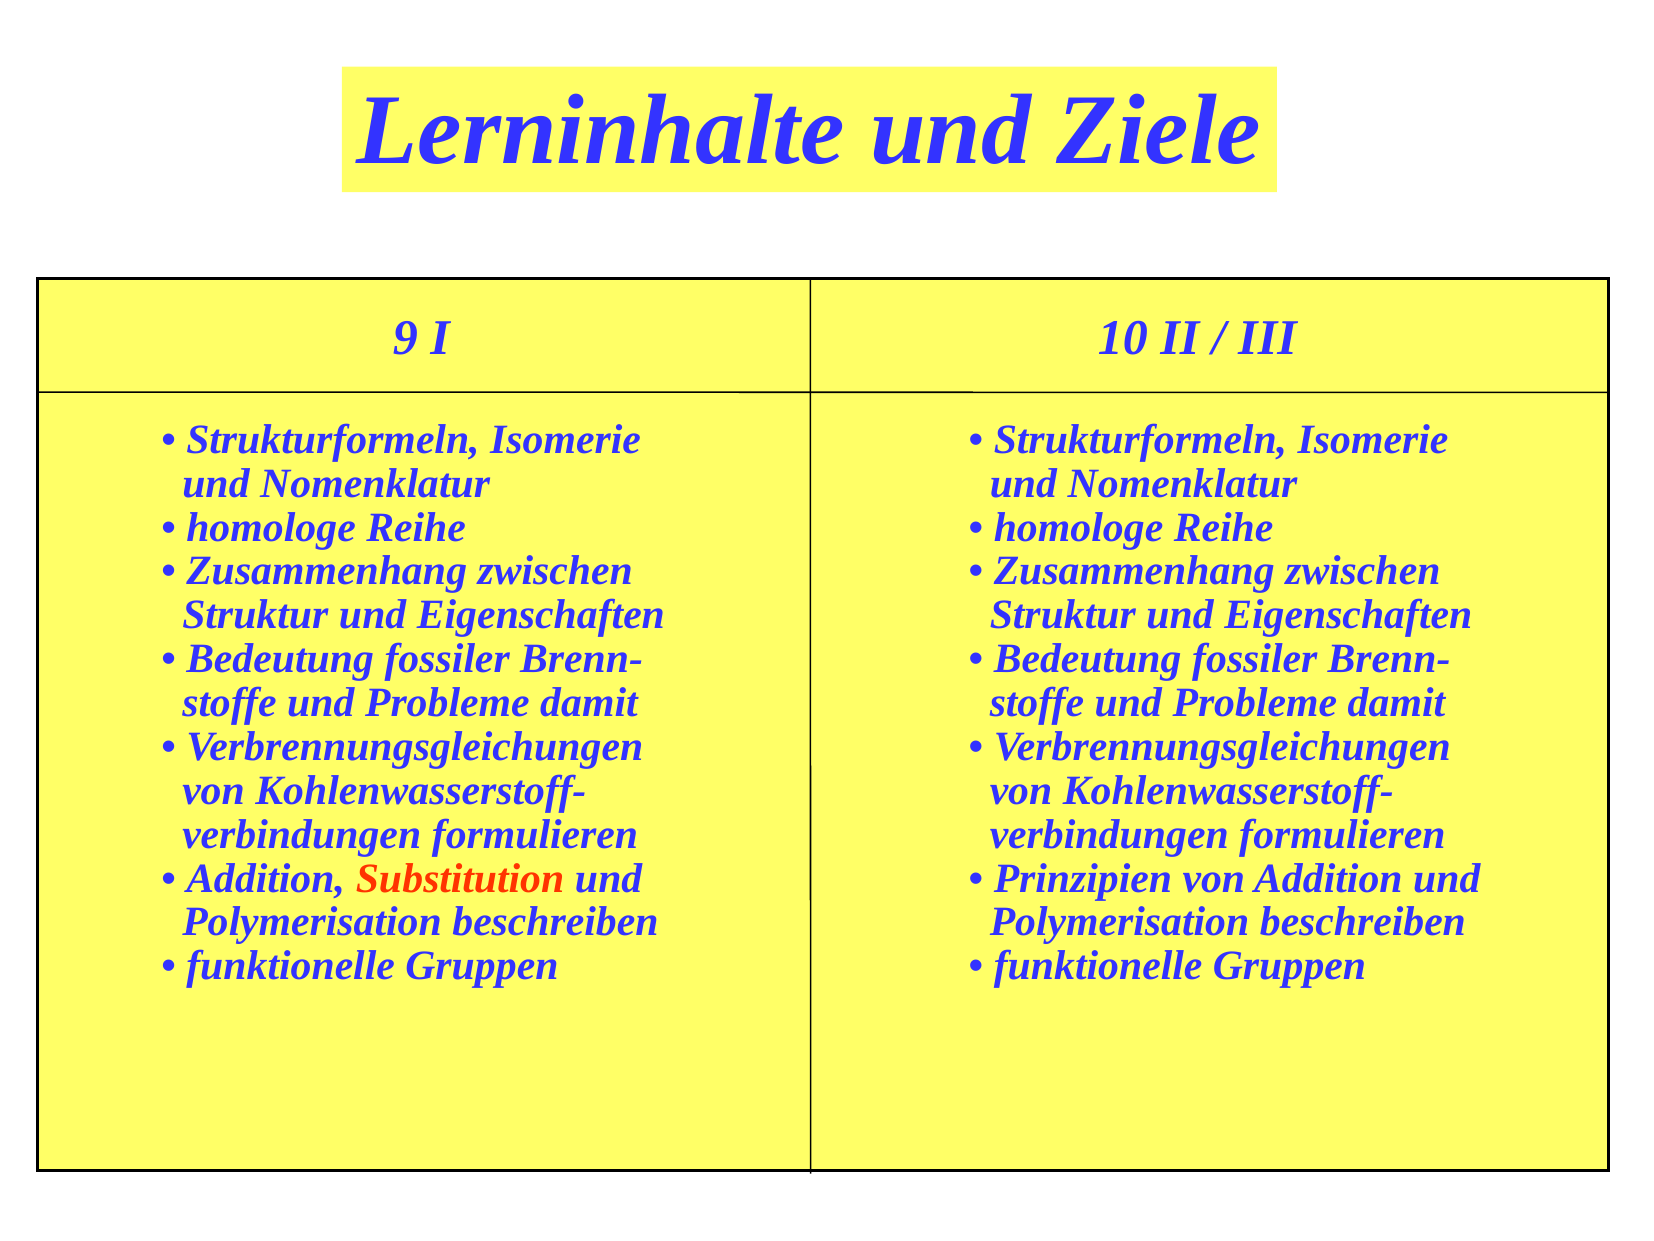

Lerninhalte und Ziele
9 I
10 II / III
 Strukturformeln, Isomerie
 und Nomenklatur
 homologe Reihe
 Zusammenhang zwischen
 Struktur und Eigenschaften
 Bedeutung fossiler Brenn-
 stoffe und Probleme damit
 Verbrennungsgleichungen
 von Kohlenwasserstoff-
 verbindungen formulieren
 Addition, Substitution und
 Polymerisation beschreiben
 funktionelle Gruppen
 Strukturformeln, Isomerie
 und Nomenklatur
 homologe Reihe
 Zusammenhang zwischen
 Struktur und Eigenschaften
 Bedeutung fossiler Brenn-
 stoffe und Probleme damit
 Verbrennungsgleichungen
 von Kohlenwasserstoff-
 verbindungen formulieren
 Prinzipien von Addition und
 Polymerisation beschreiben
 funktionelle Gruppen